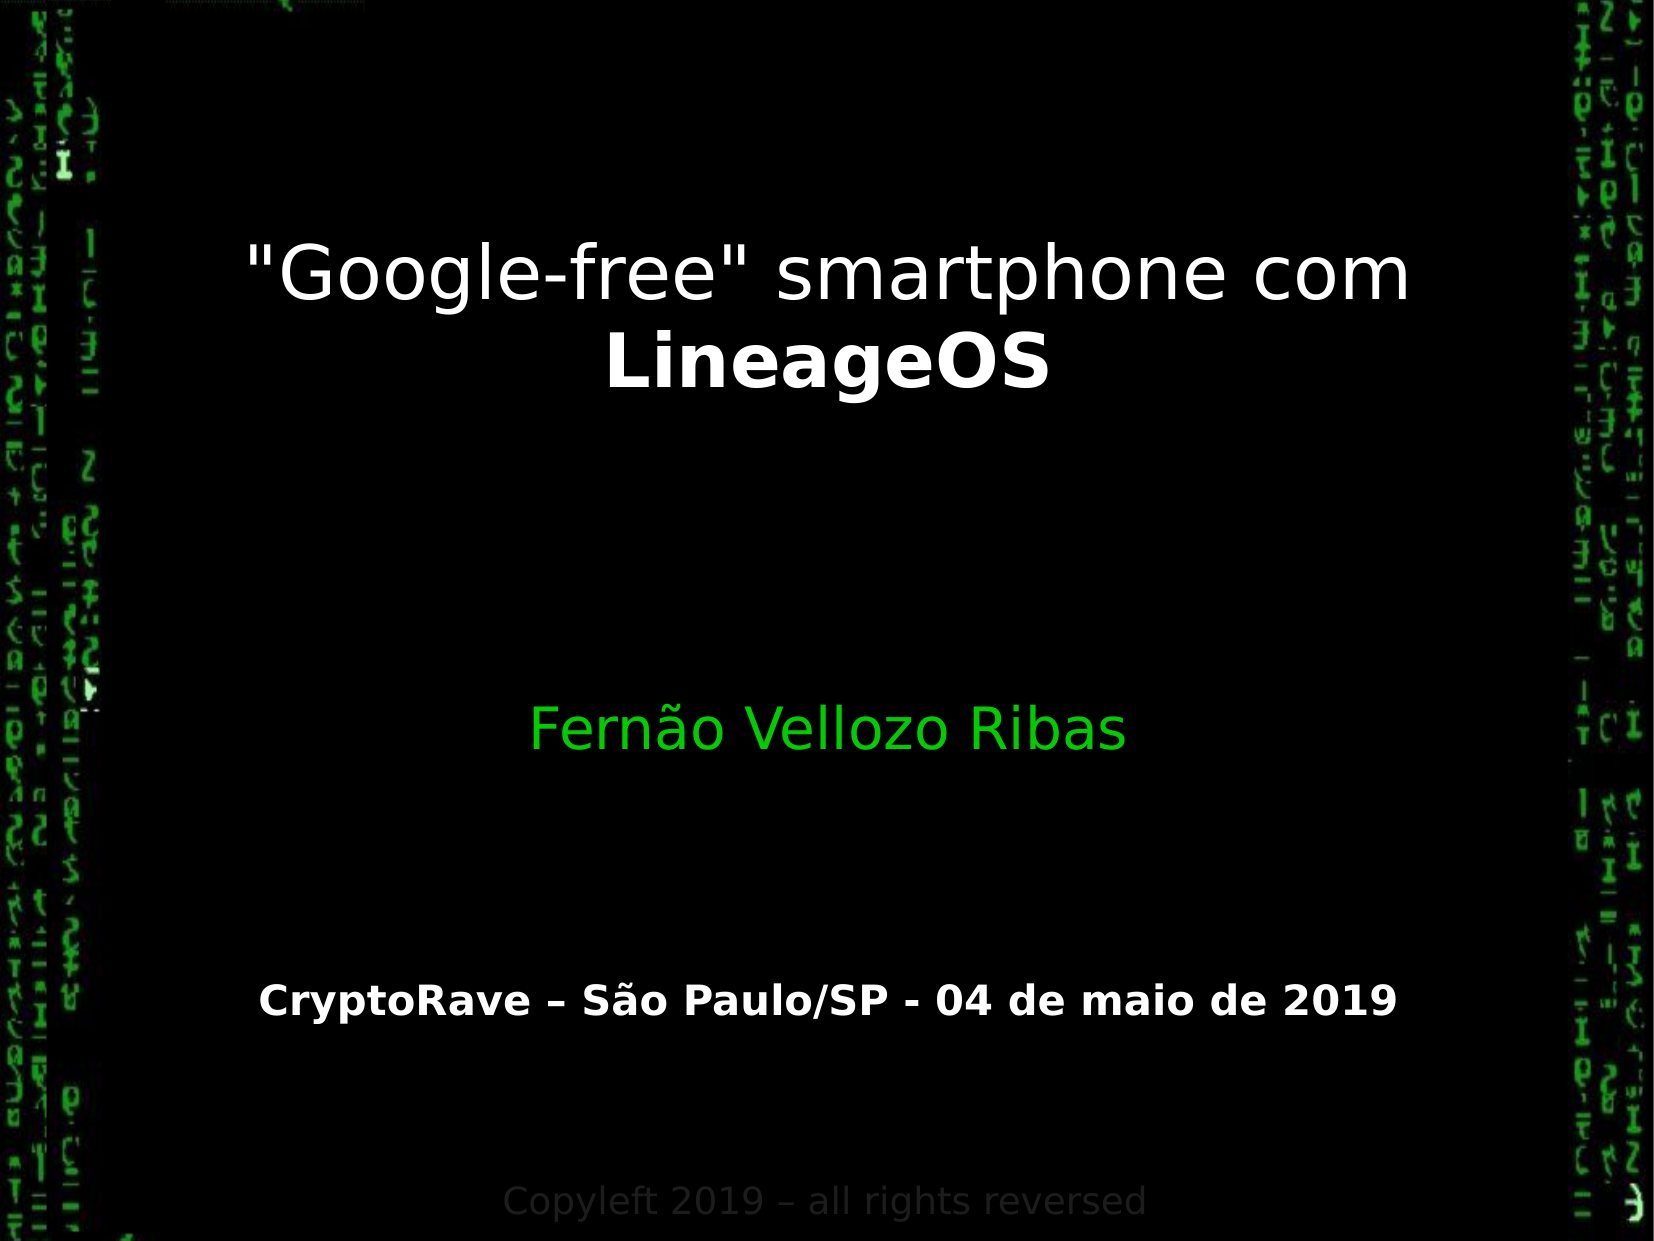

# "Google-free" smartphone com LineageOS
Fernão Vellozo Ribas
CryptoRave – São Paulo/SP - 04 de maio de 2019
Copyleft 2019 – all rights reversed